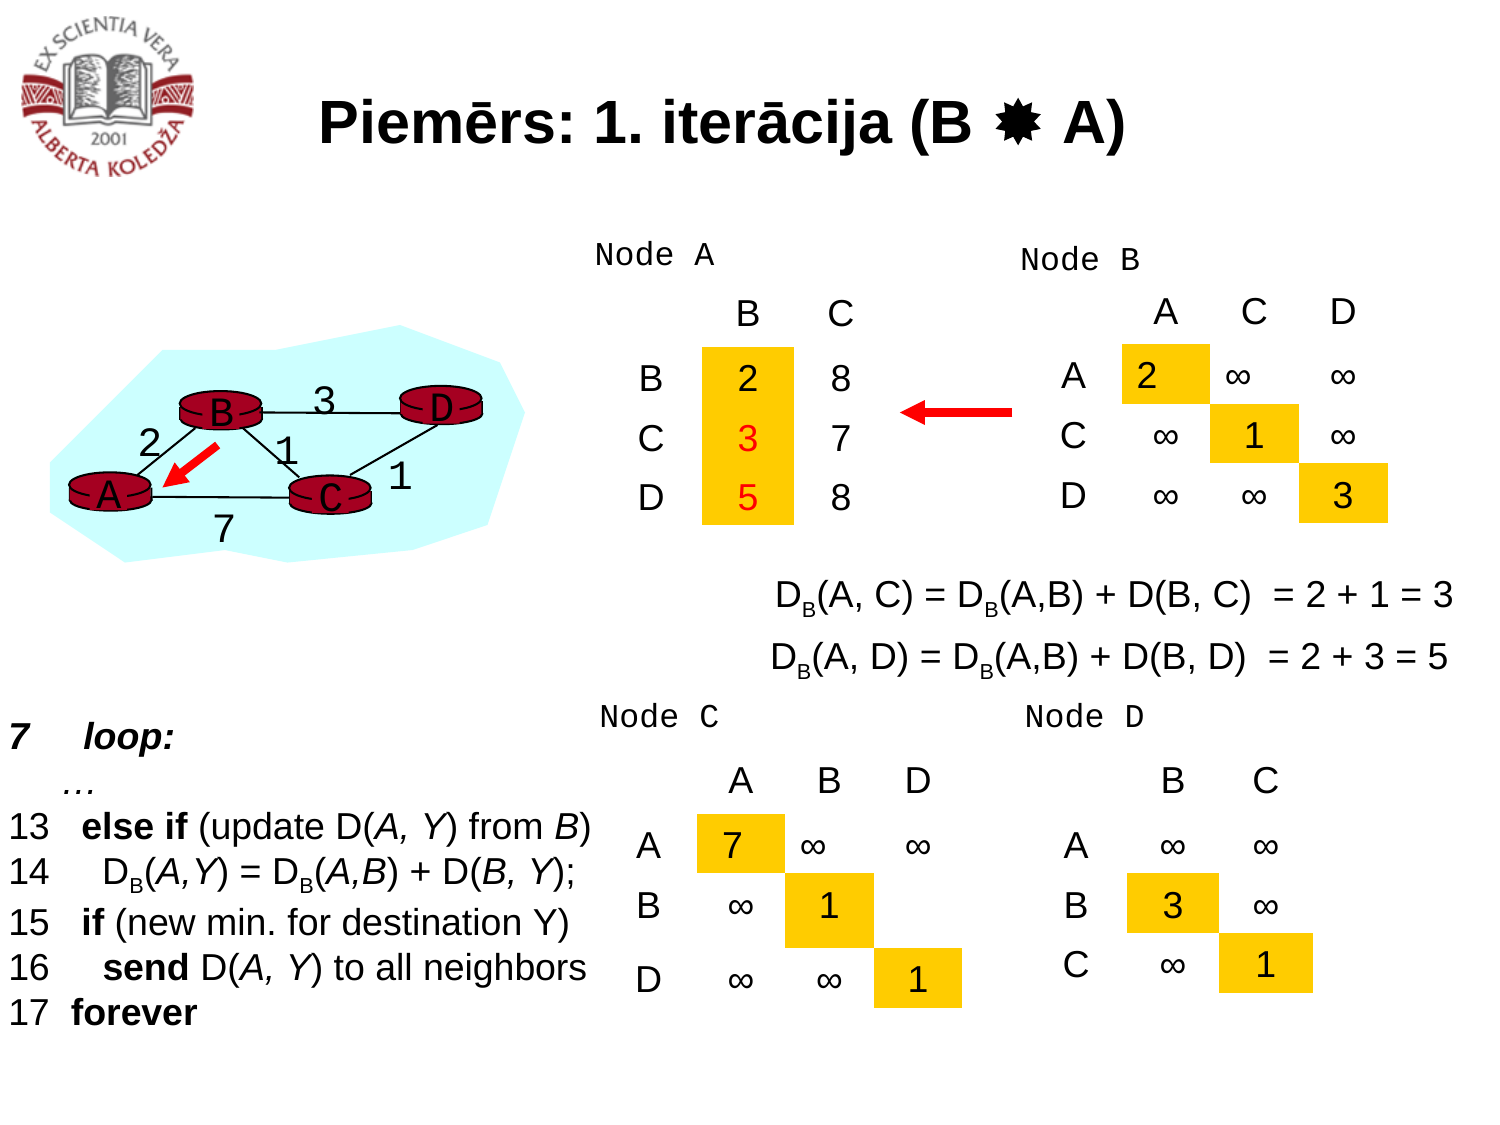

# Piemērs: 1. iterācija (B  A)
Node A
Node B
| | A | C | D |
| --- | --- | --- | --- |
| A | 2 | ∞ | ∞ |
| C | ∞ | 1 | ∞ |
| D | ∞ | ∞ | 3 |
| | B | C |
| --- | --- | --- |
| B | 2 | 8 |
| C | 3 | 7 |
| D | 5 | 8 |
3
D
B
2
1
1
A
C
7
DB(A, C) = DB(A,B) + D(B, C) = 2 + 1 = 3
DB(A, D) = DB(A,B) + D(B, D) = 2 + 3 = 5
Node C
Node D
loop:
 …
13 else if (update D(A, Y) from B)
14 DB(A,Y) = DB(A,B) + D(B, Y);
15 if (new min. for destination Y)
16 send D(A, Y) to all neighbors
17 forever
| | A | B | D |
| --- | --- | --- | --- |
| A | 7 | ∞ | ∞ |
| B | ∞ | 1 | |
| D | ∞ | ∞ | 1 |
| | B | C |
| --- | --- | --- |
| A | ∞ | ∞ |
| B | 3 | ∞ |
| C | ∞ | 1 |